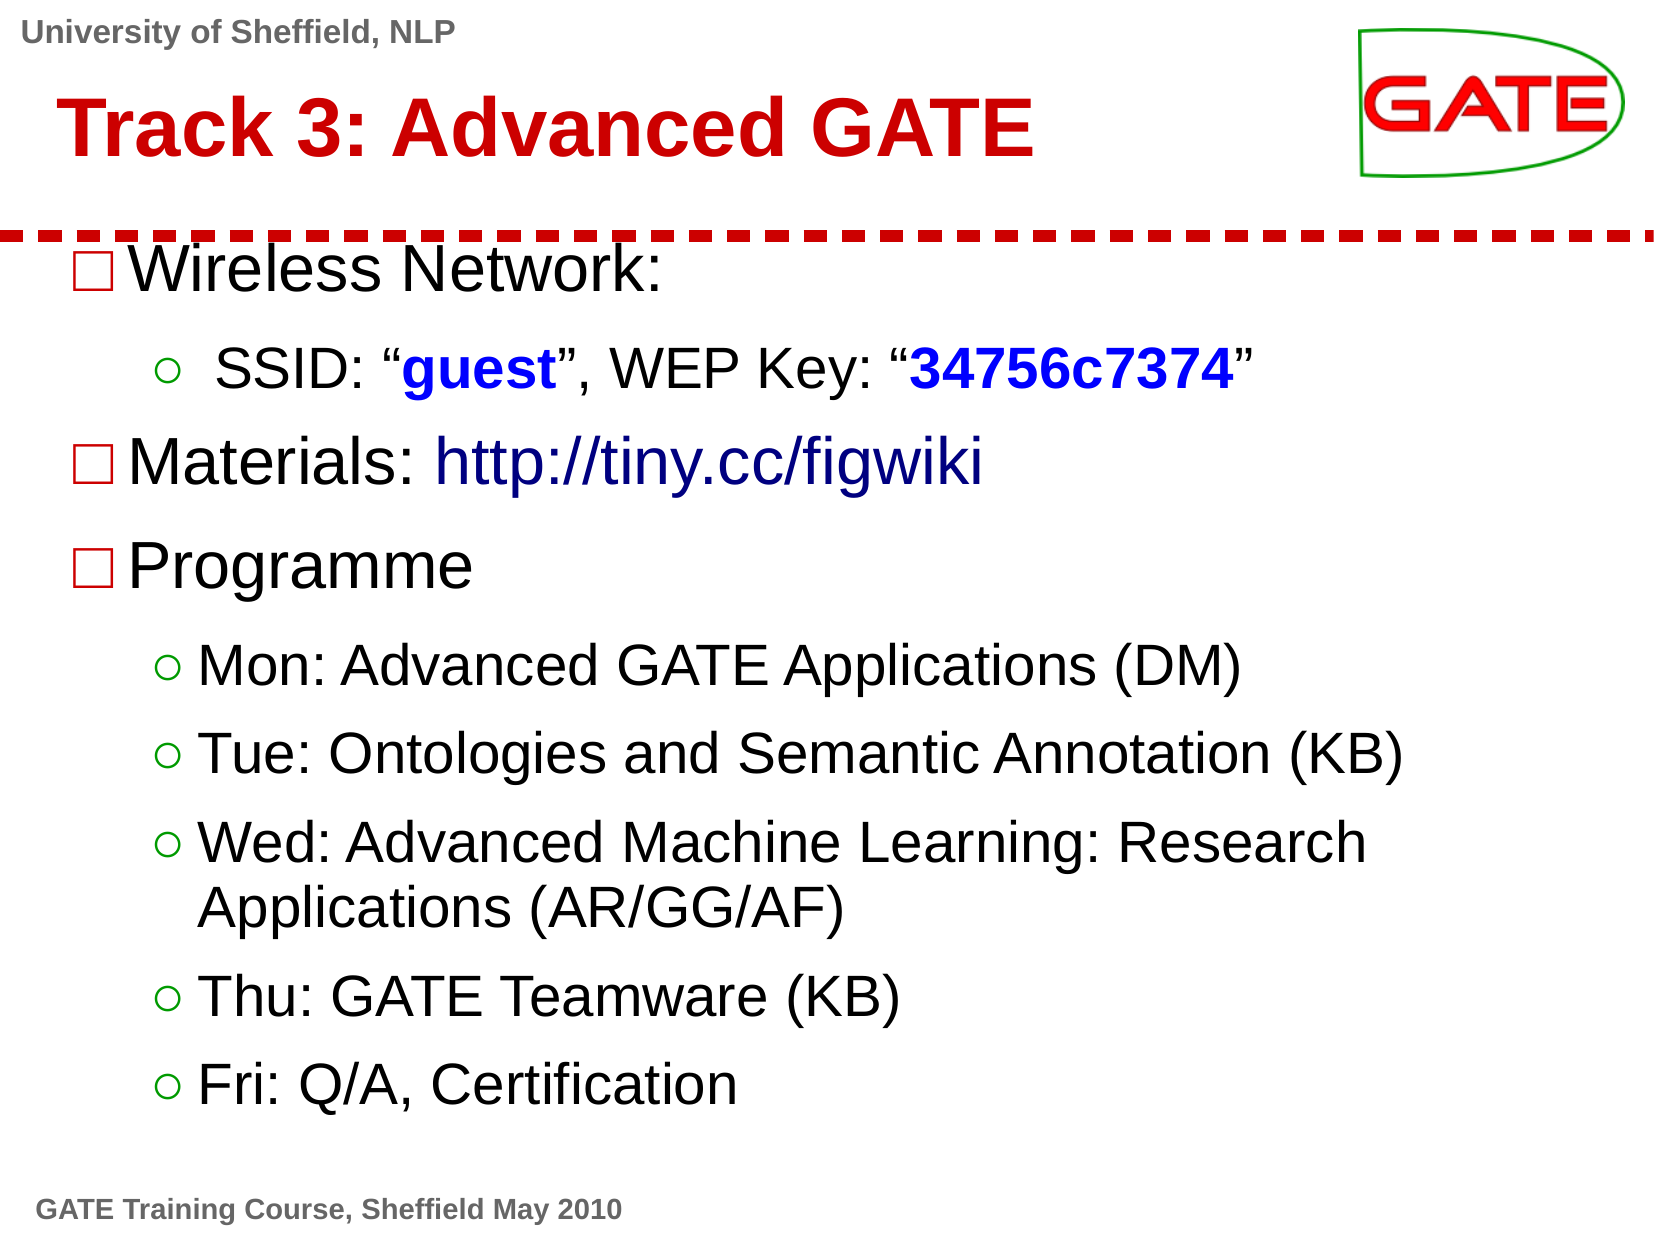

# Track 3: Advanced GATE
Wireless Network:
 SSID: “guest”, WEP Key: “34756c7374”
Materials: http://tiny.cc/figwiki
Programme
Mon: Advanced GATE Applications (DM)
Tue: Ontologies and Semantic Annotation (KB)
Wed: Advanced Machine Learning: Research Applications (AR/GG/AF)
Thu: GATE Teamware (KB)
Fri: Q/A, Certification
GATE Training Course, Sheffield May 2010